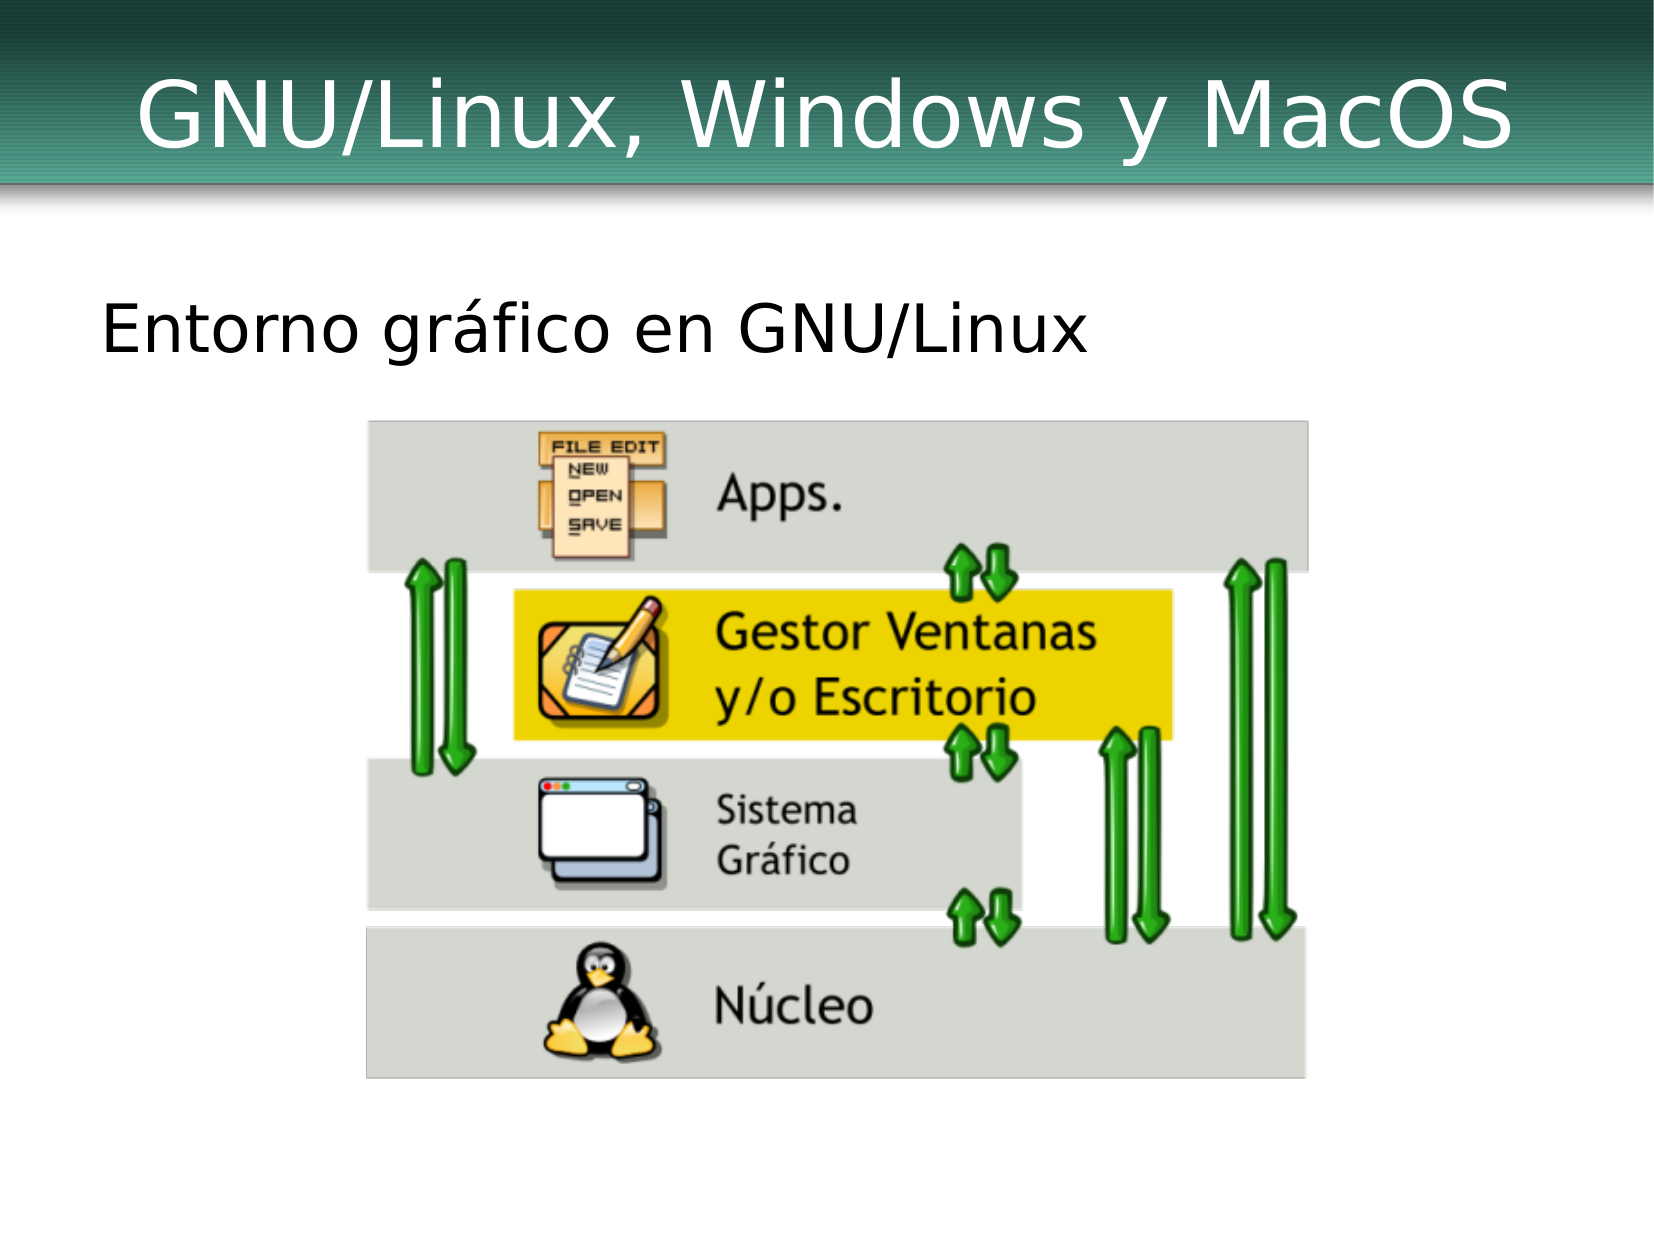

# GNU/Linux, Windows y MacOS
Entorno gráfico en GNU/Linux